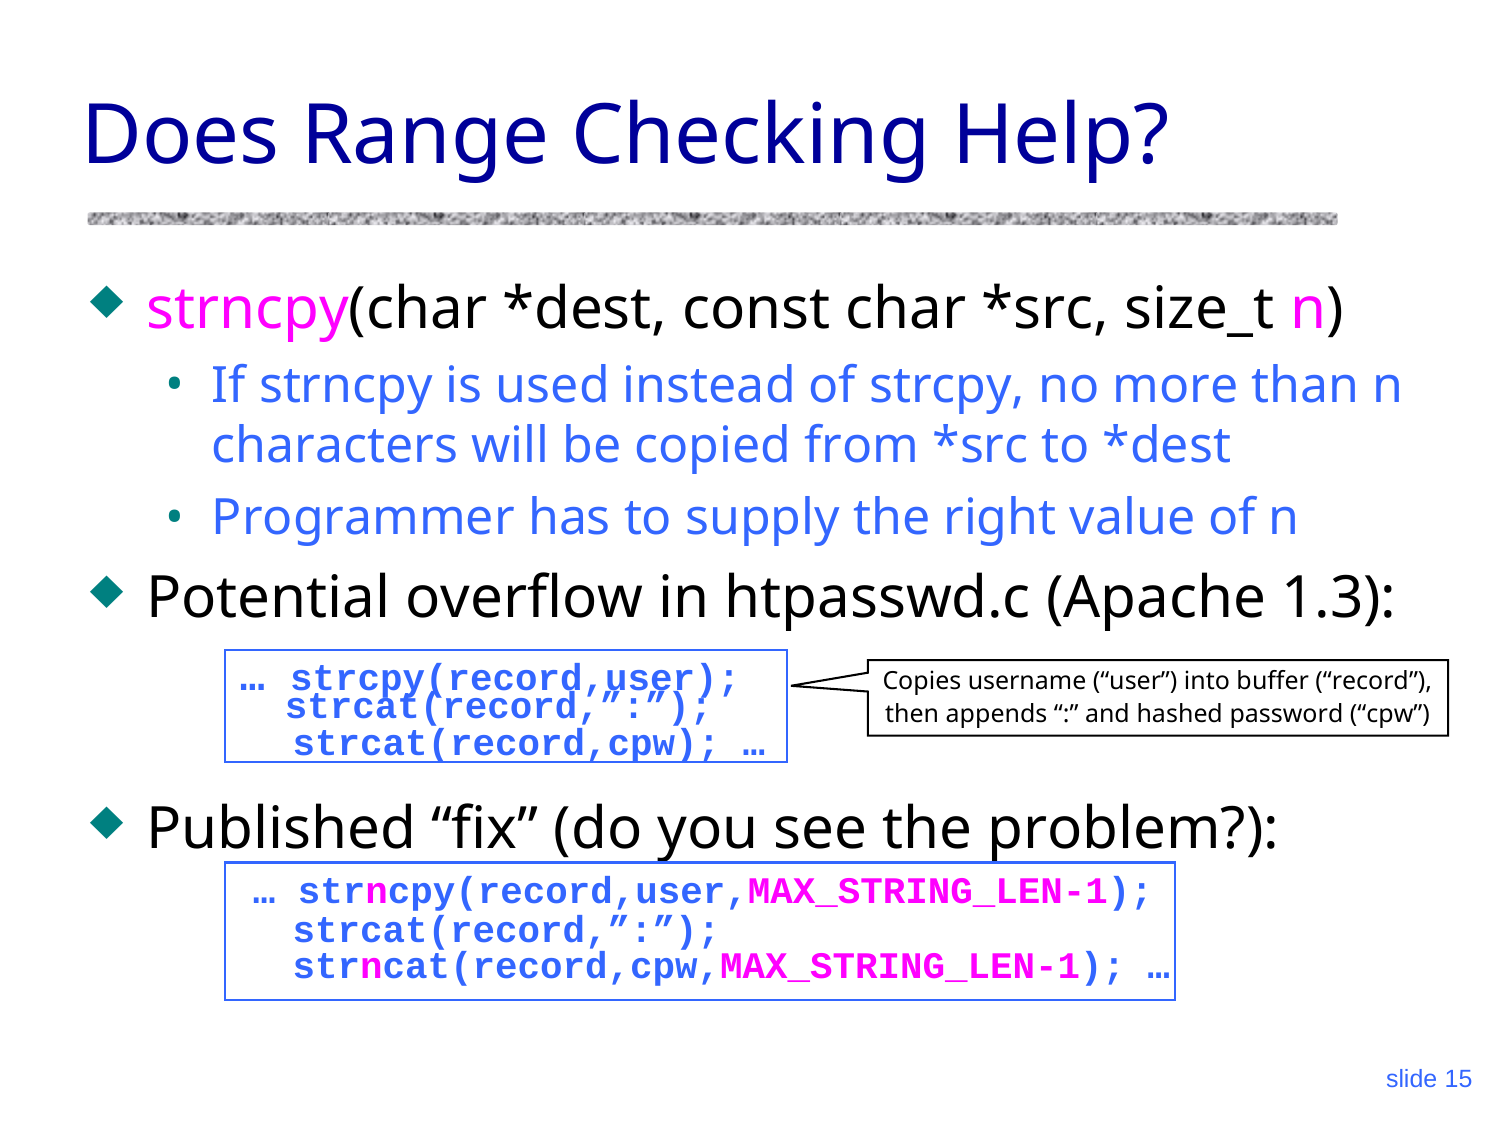

Does Range Checking Help?
# strncpy(char *dest, const char *src, size_t n)
If strncpy is used instead of strcpy, no more than n characters will be copied from *src to *dest
Programmer has to supply the right value of n
Potential overflow in htpasswd.c (Apache 1.3):
		… strcpy(record,user);
 		 strcat(record,”:”);
 strcat(record,cpw); …
Published “fix” (do you see the problem?):
		 … strncpy(record,user,MAX_STRING_LEN-1);
 strcat(record,”:”);
 strncat(record,cpw,MAX_STRING_LEN-1); …
Copies username (“user”) into buffer (“record”),
then appends “:” and hashed password (“cpw”)
slide